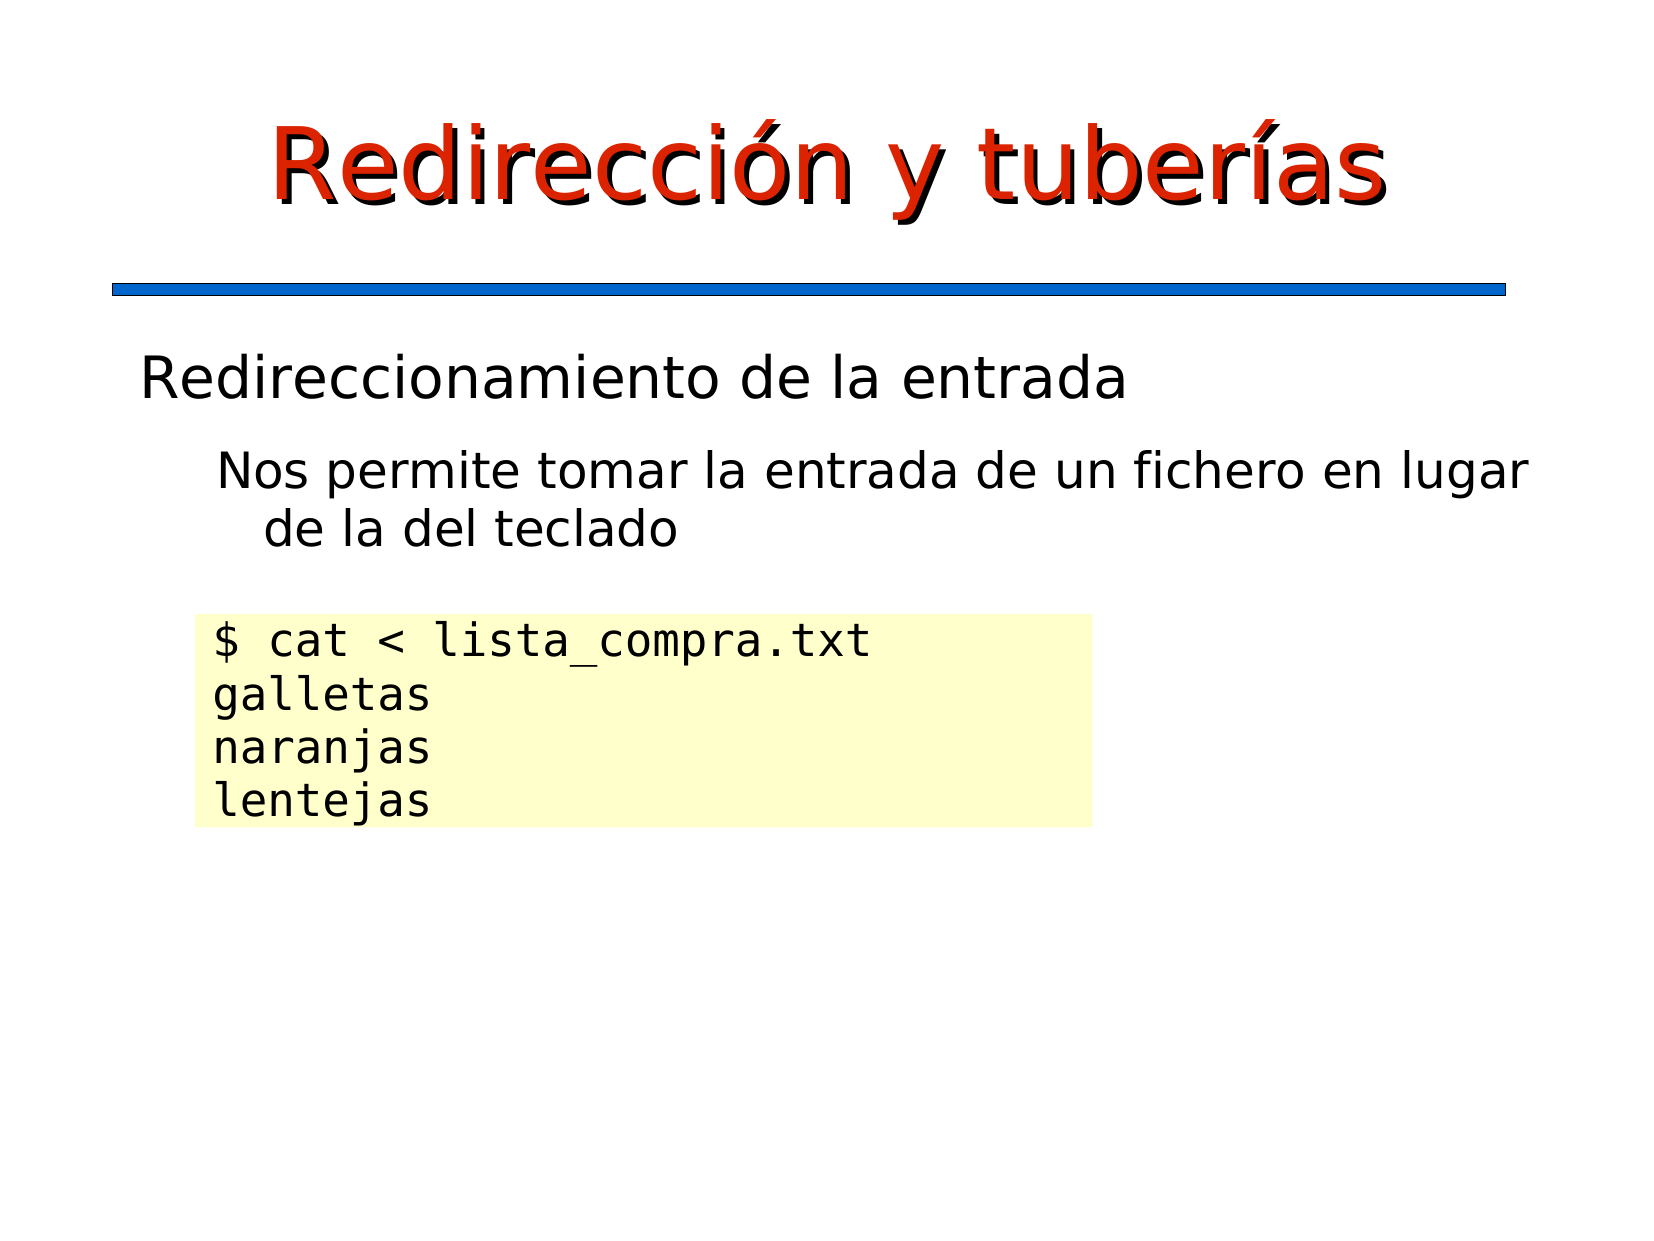

Redirección y tuberías
# Redireccionamiento de la entrada
Nos permite tomar la entrada de un fichero en lugar de la del teclado
$ cat < lista_compra.txt
galletas
naranjas
lentejas